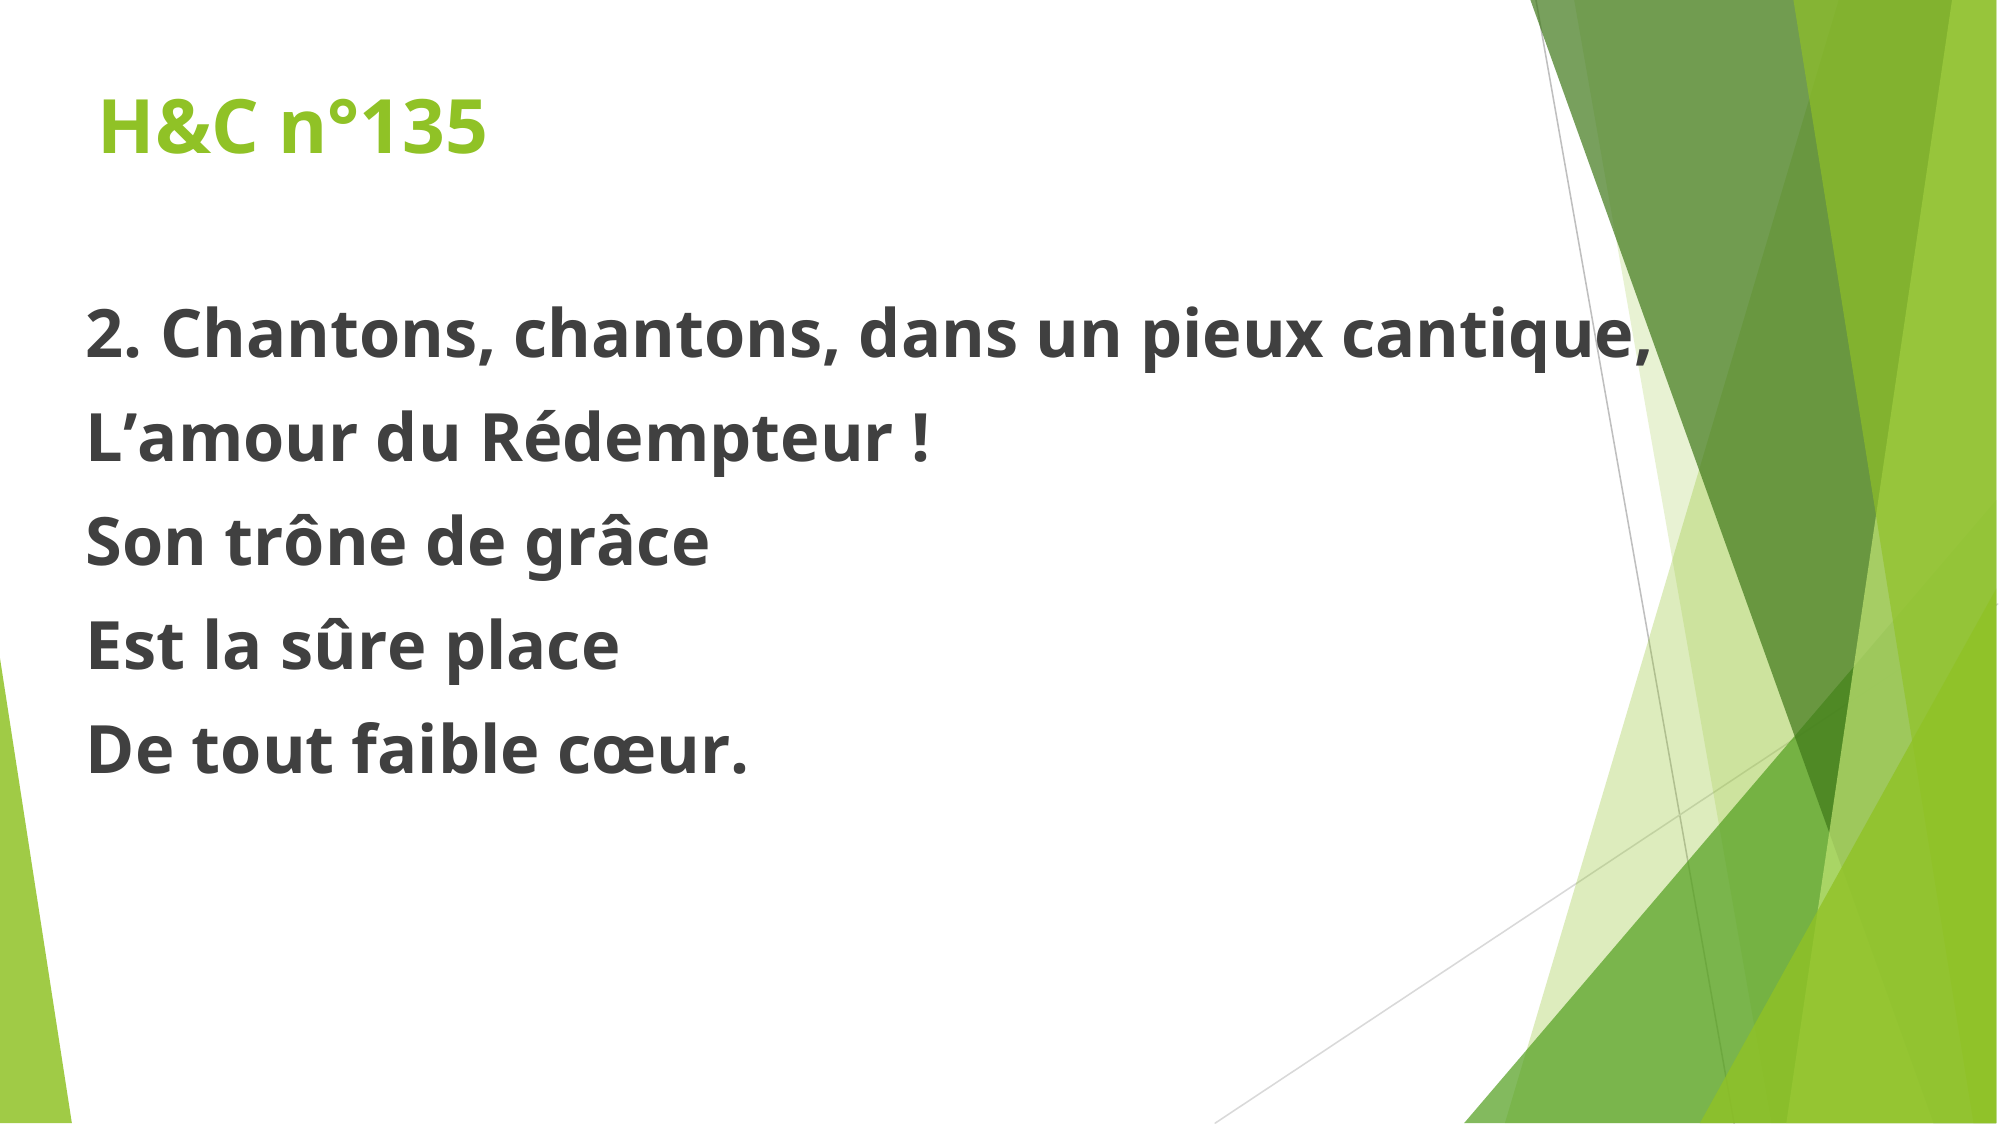

H&C n°135
2. Chantons, chantons, dans un pieux cantique,
L’amour du Rédempteur !
Son trône de grâce
Est la sûre place
De tout faible cœur.